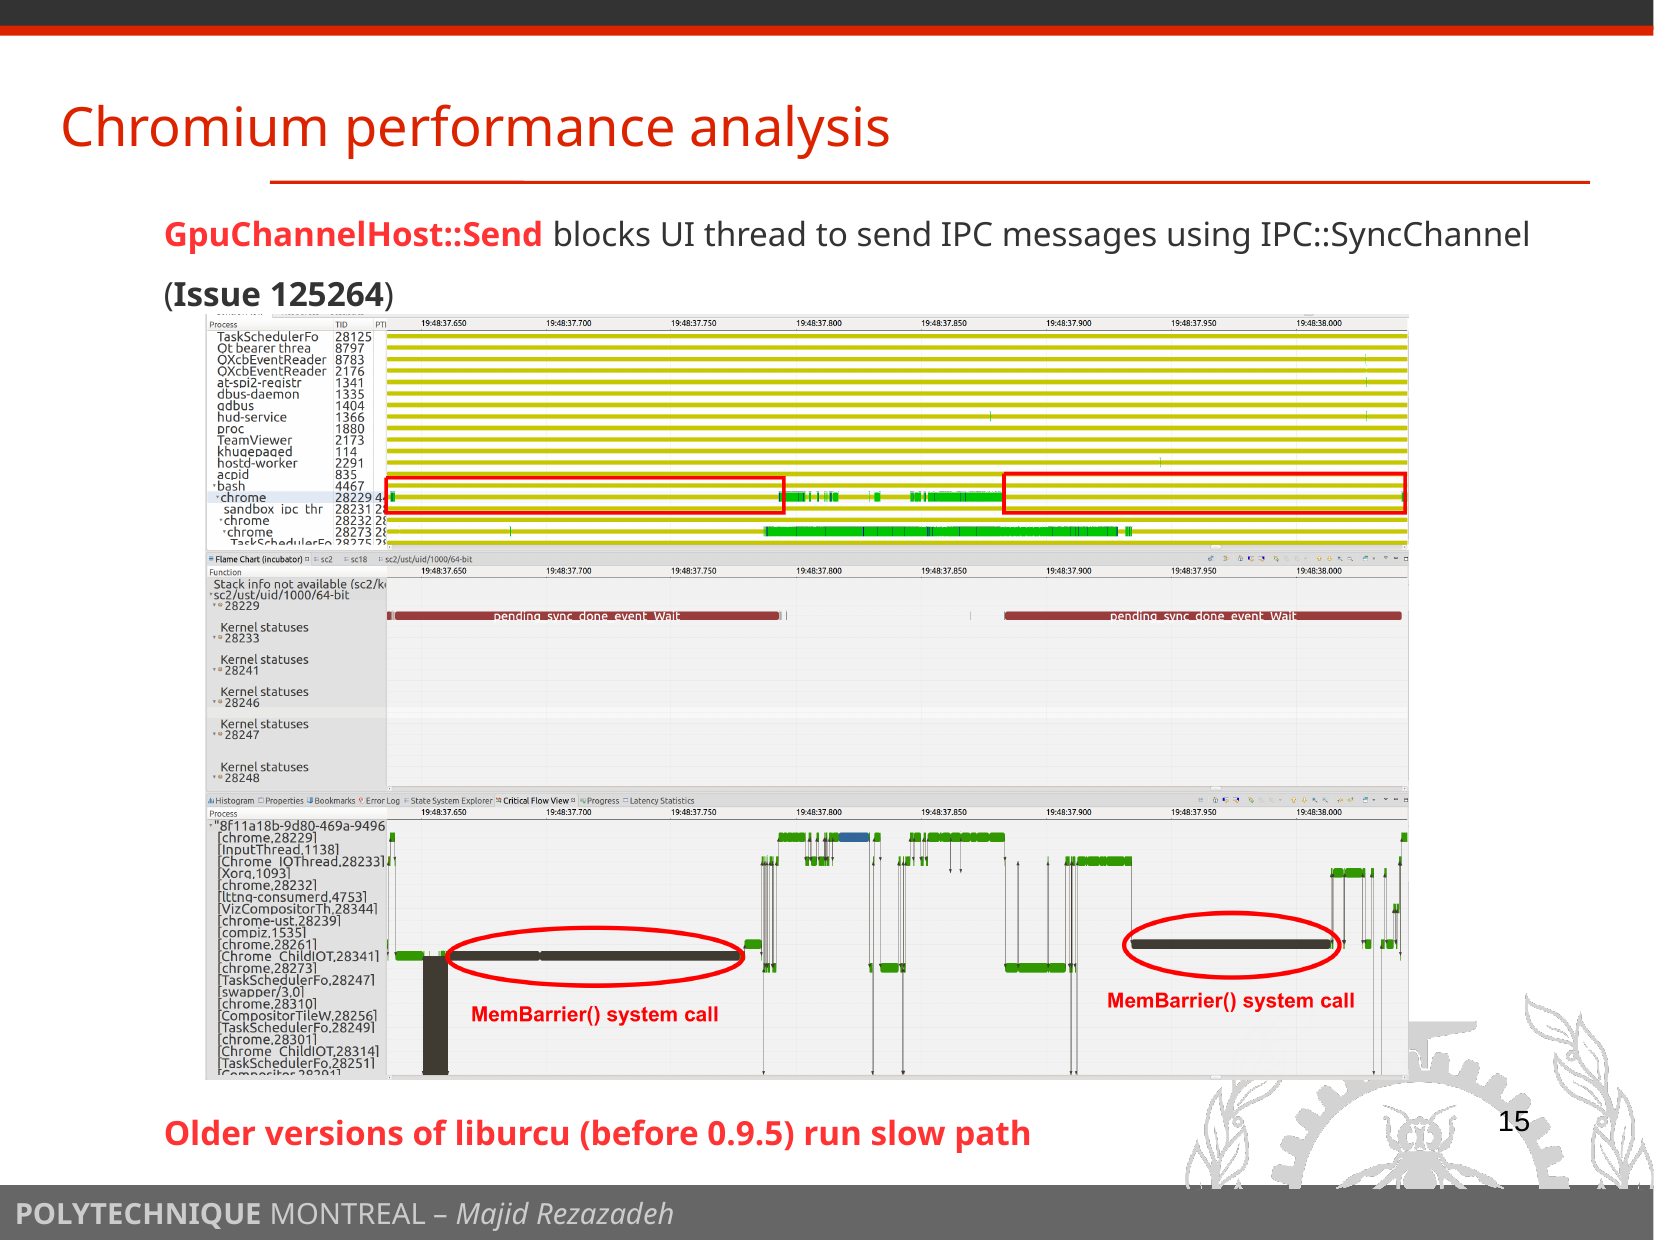

Chromium performance analysis
GpuChannelHost::Send blocks UI thread to send IPC messages using IPC::SyncChannel (Issue 125264)
Older versions of liburcu (before 0.9.5) run slow path
15
POLYTECHNIQUE MONTREAL – Majid Rezazadeh